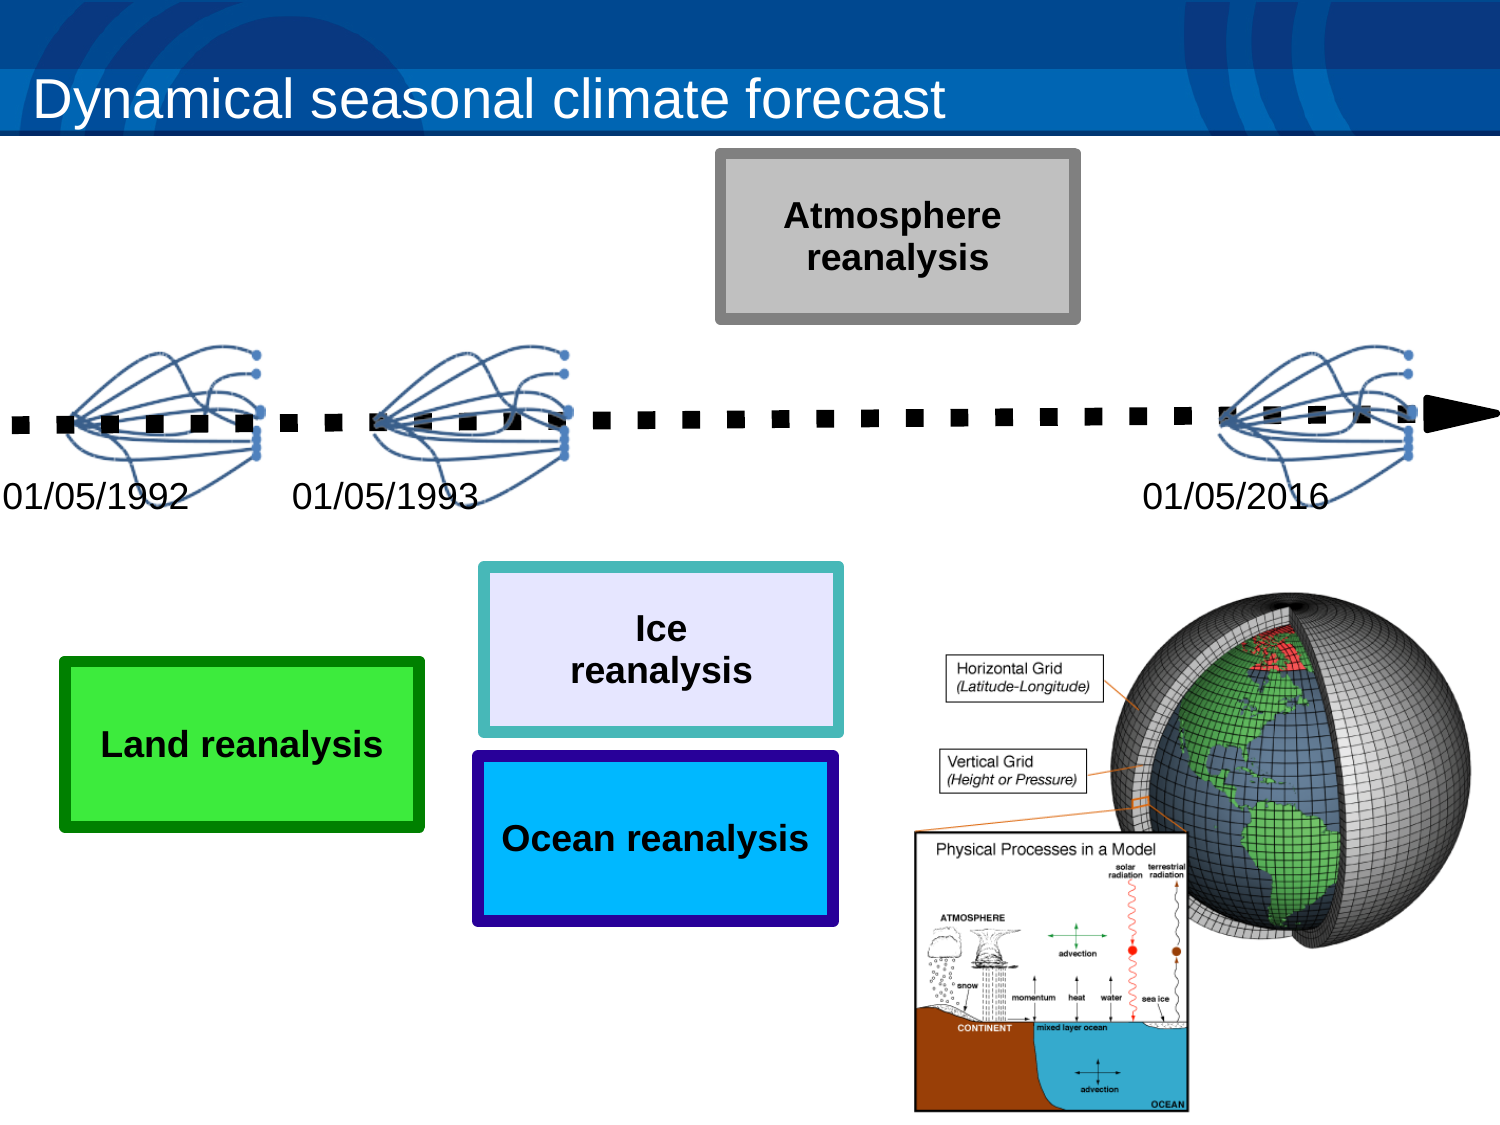

# Dynamical seasonal climate forecast
Atmosphere
reanalysis
01/05/1992
01/05/1993
01/05/2016
Ice
reanalysis
Land reanalysis
Ocean reanalysis